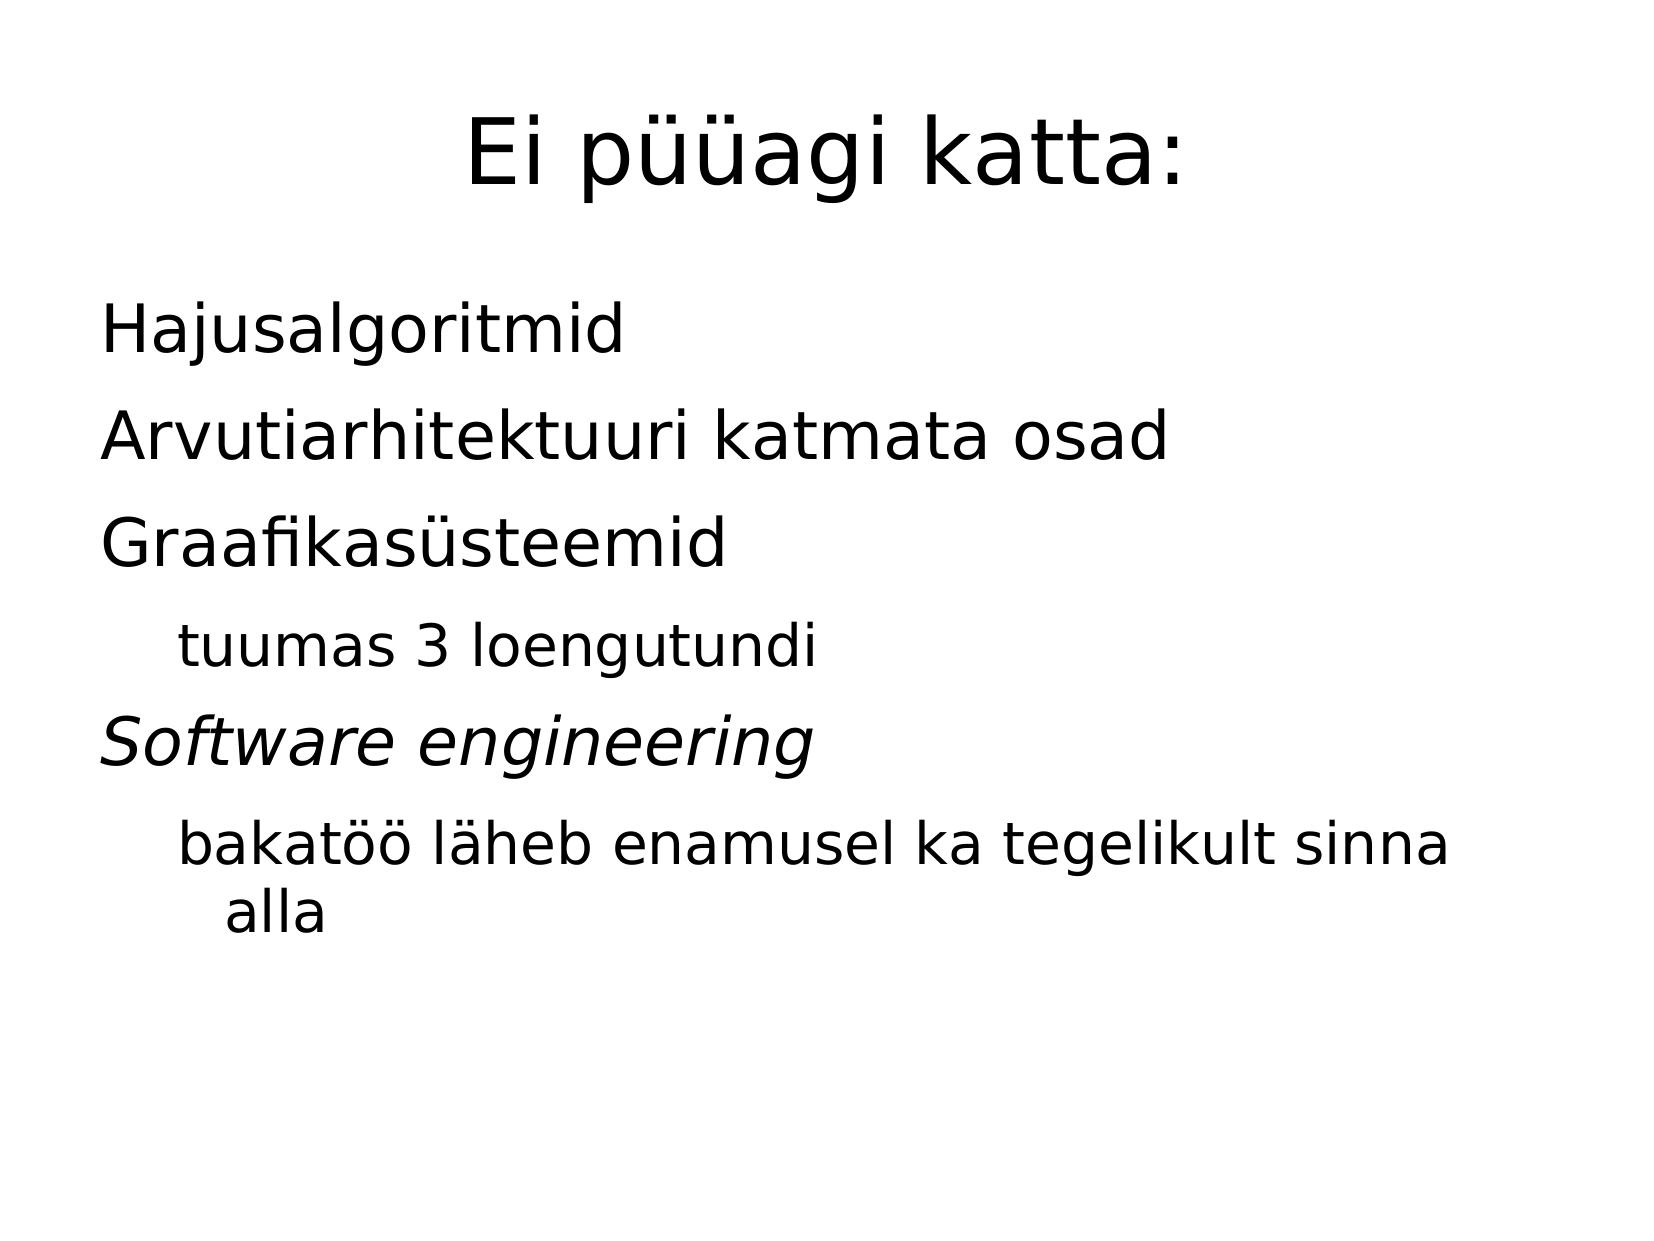

# Ei püüagi katta:
Hajusalgoritmid
Arvutiarhitektuuri katmata osad
Graafikasüsteemid
tuumas 3 loengutundi
Software engineering
bakatöö läheb enamusel ka tegelikult sinna alla